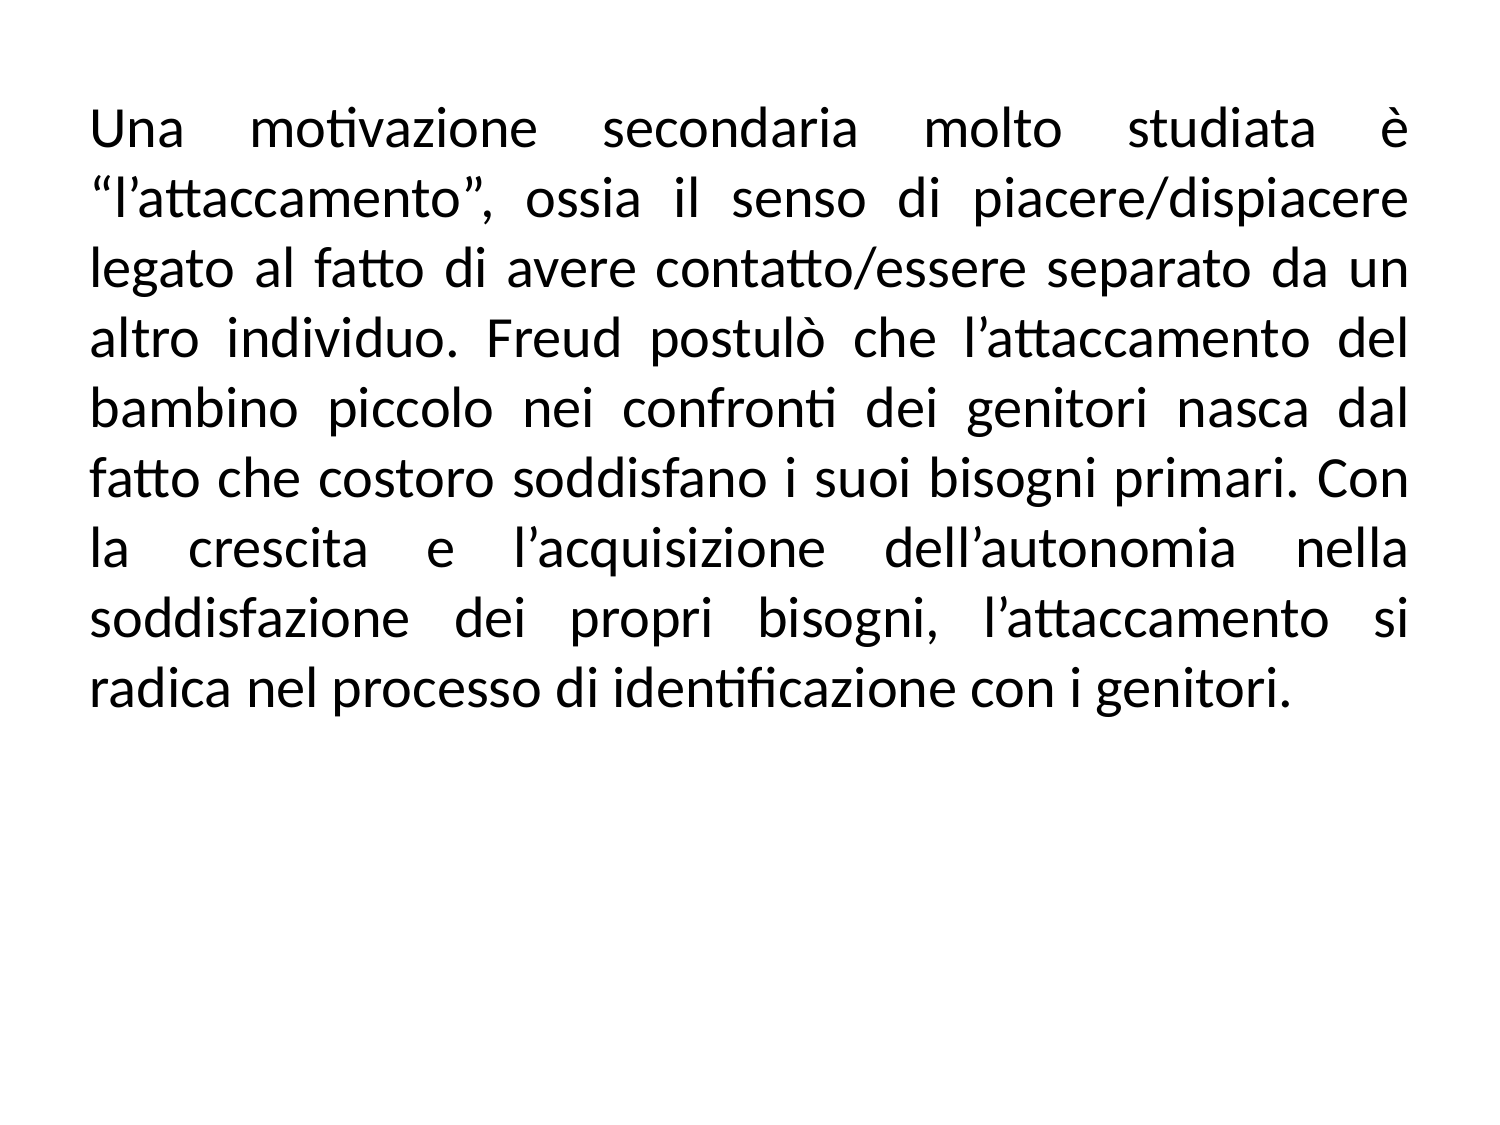

#
Una motivazione secondaria molto studiata è “l’attaccamento”, ossia il senso di piacere/dispiacere legato al fatto di avere contatto/essere separato da un altro individuo. Freud postulò che l’attaccamento del bambino piccolo nei confronti dei genitori nasca dal fatto che costoro soddisfano i suoi bisogni primari. Con la crescita e l’acquisizione dell’autonomia nella soddisfazione dei propri bisogni, l’attaccamento si radica nel processo di identificazione con i genitori.